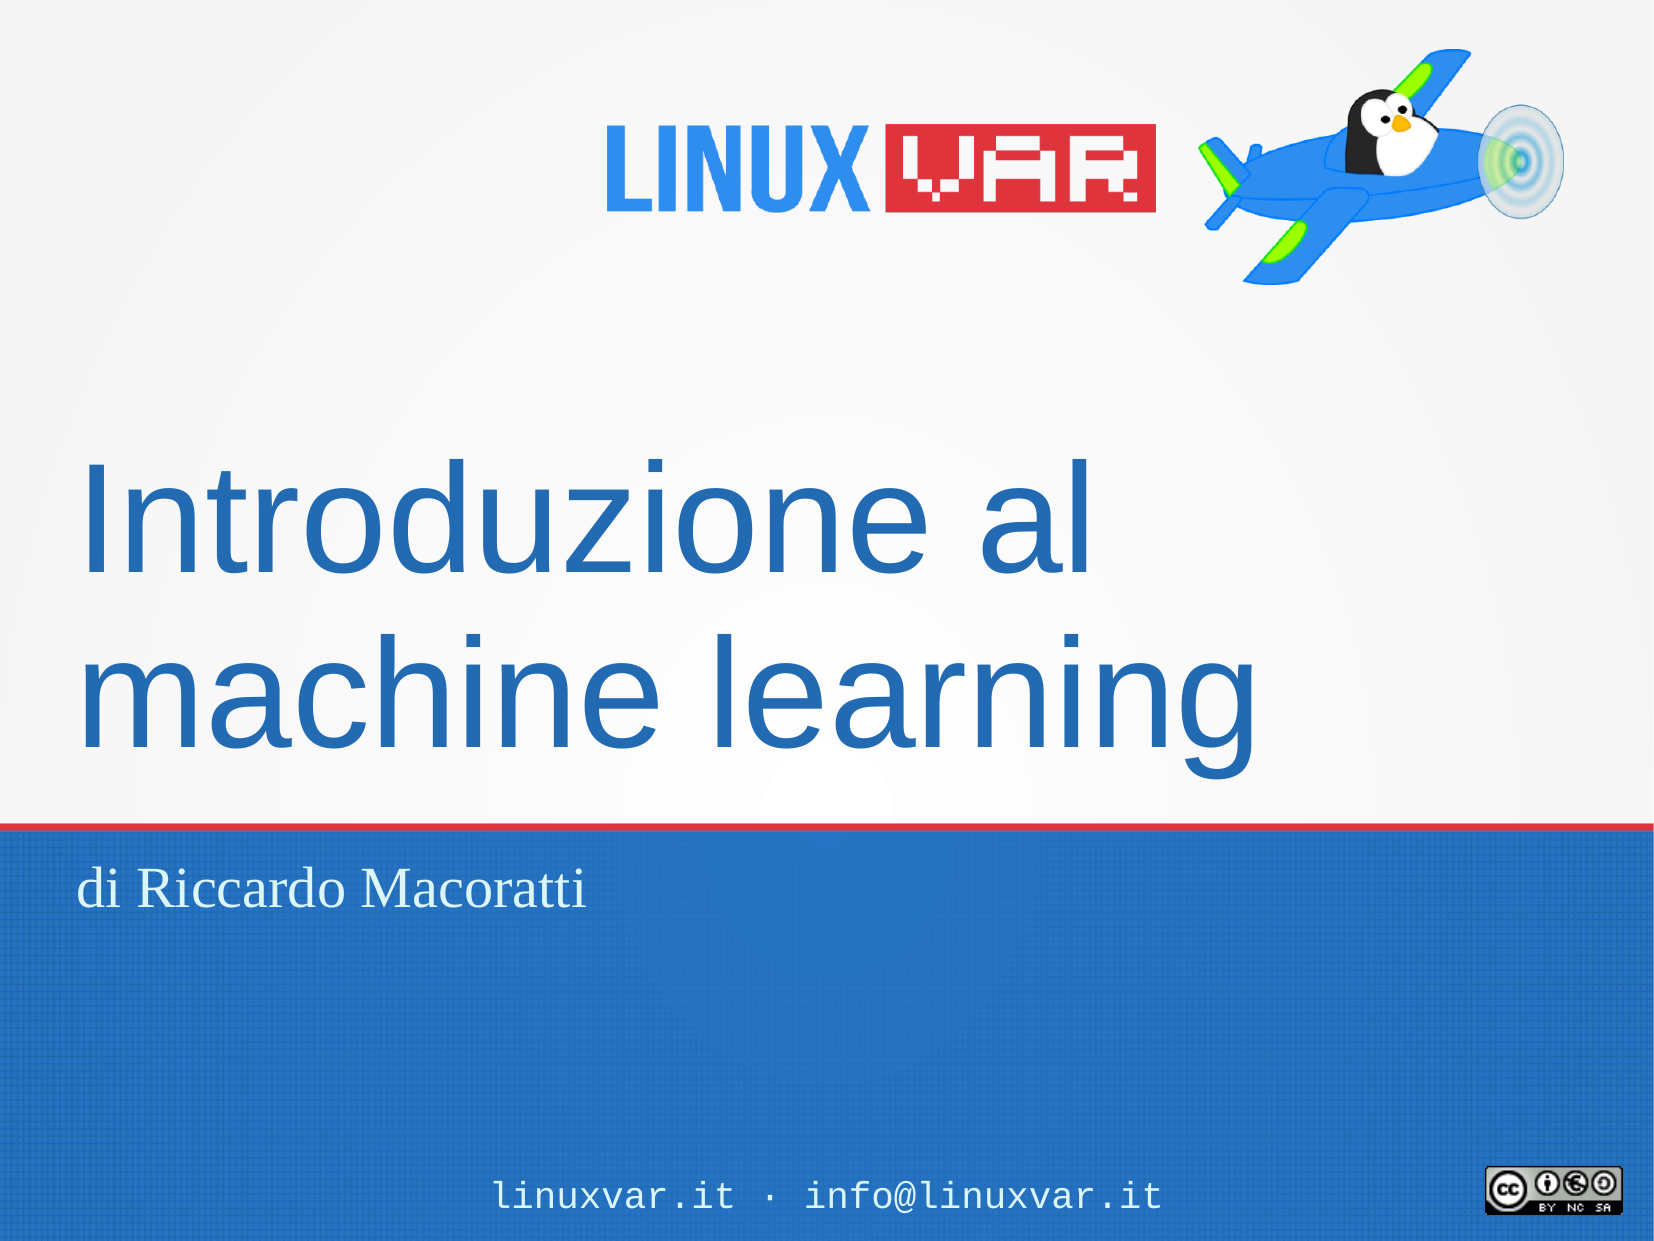

# Introduzione al machine learning
di Riccardo Macoratti